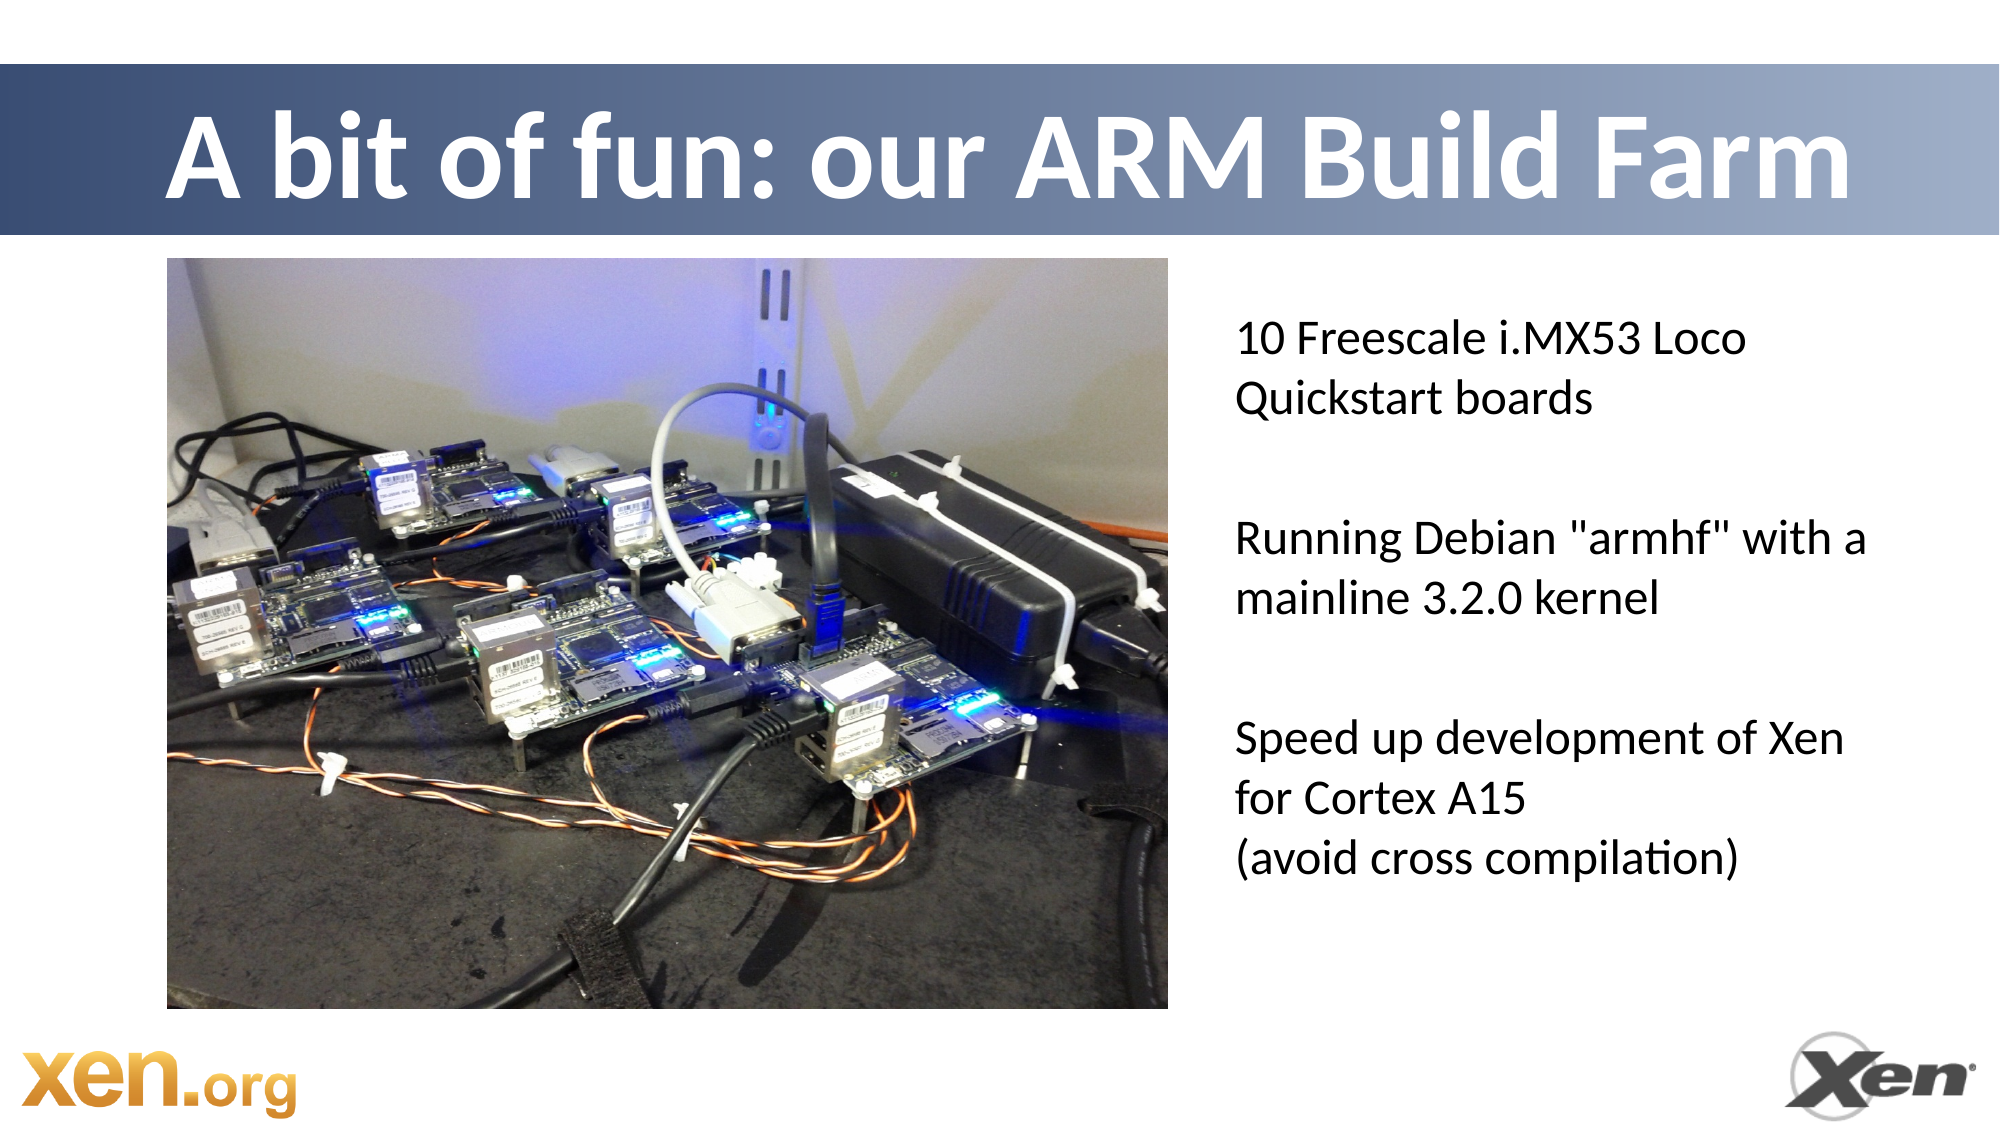

A bit of fun: our ARM Build Farm
# 10 Freescale i.MX53 Loco Quickstart boards
Running Debian "armhf" with a mainline 3.2.0 kernel
Speed up development of Xen for Cortex A15
(avoid cross compilation)